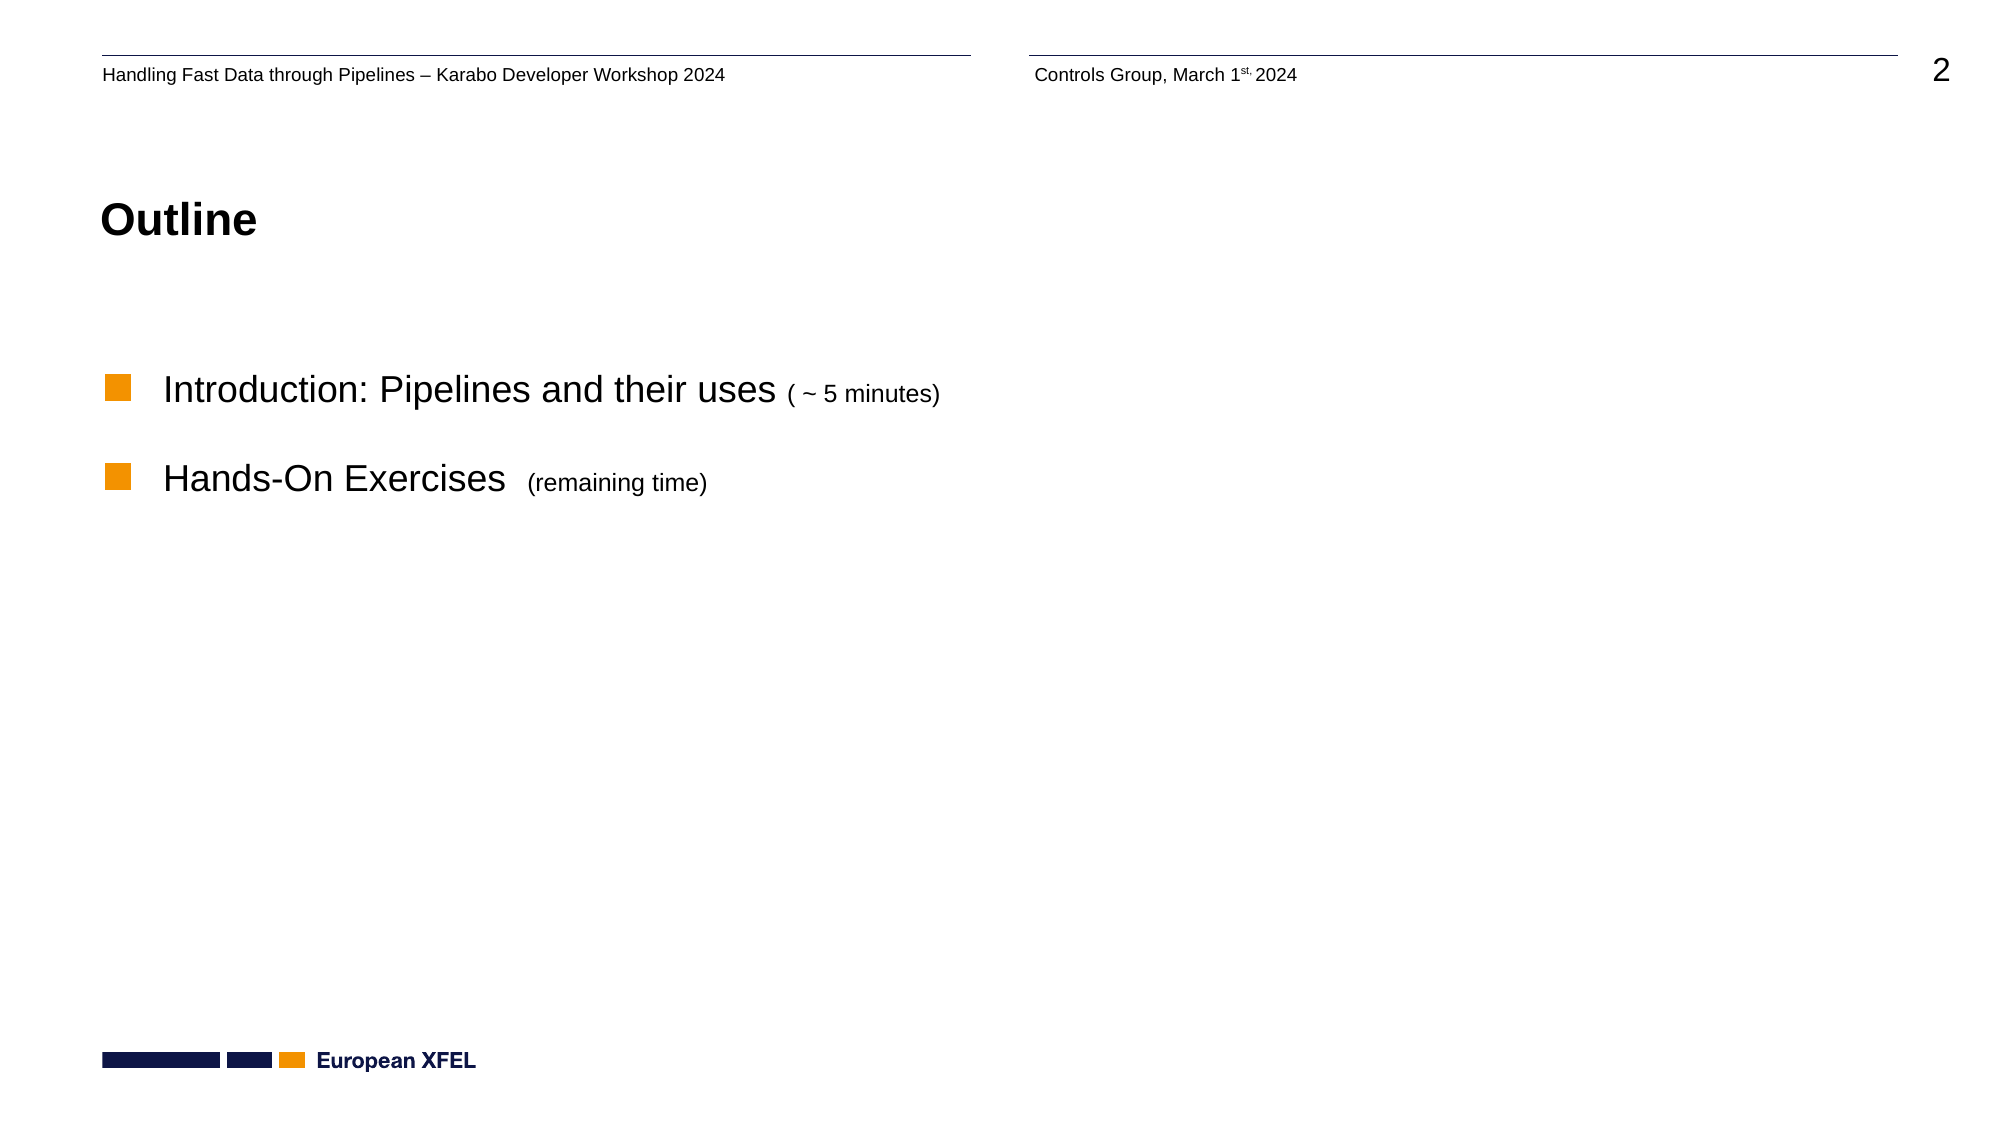

# Outline
Introduction: Pipelines and their uses ( ~ 5 minutes)
Hands-On Exercises (remaining time)